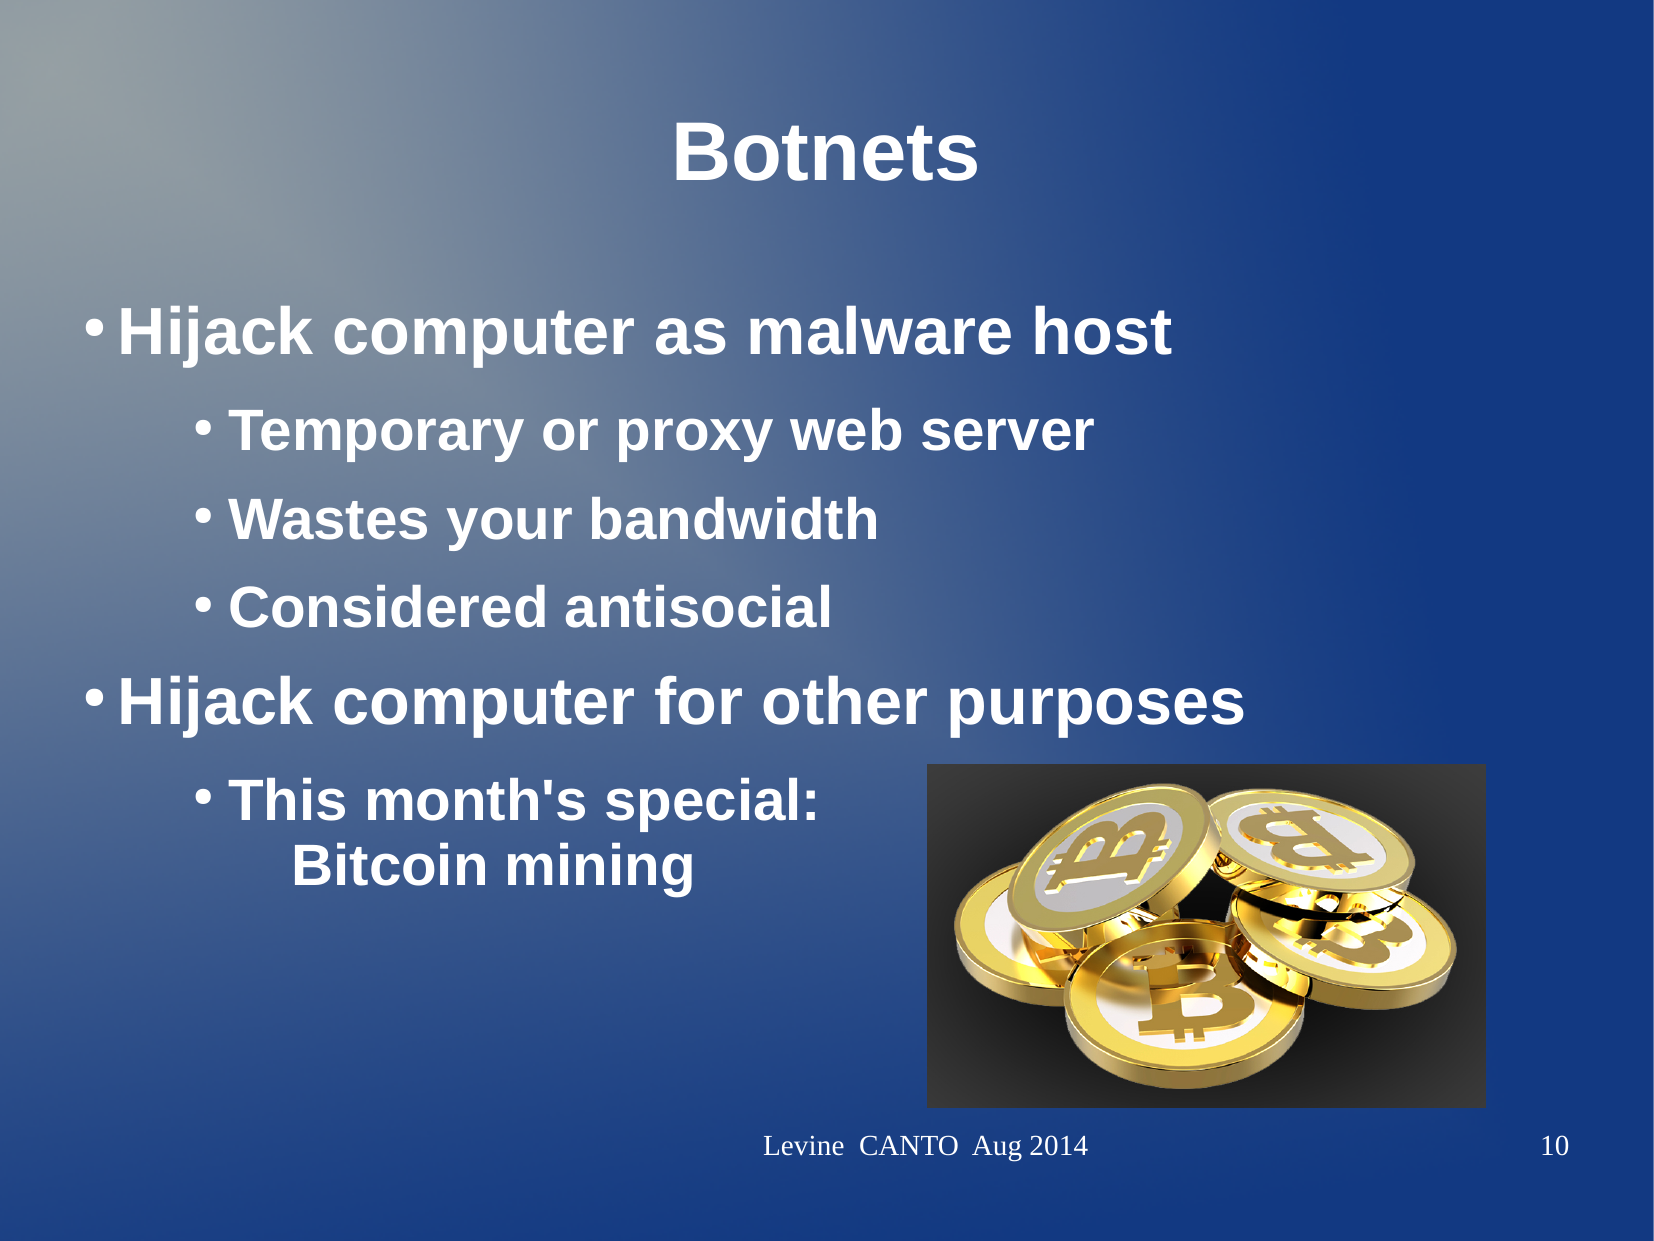

# Botnets
Hijack computer as malware host
Temporary or proxy web server
Wastes your bandwidth
Considered antisocial
Hijack computer for other purposes
This month's special:
 Bitcoin mining
Levine CANTO Aug 2014
10